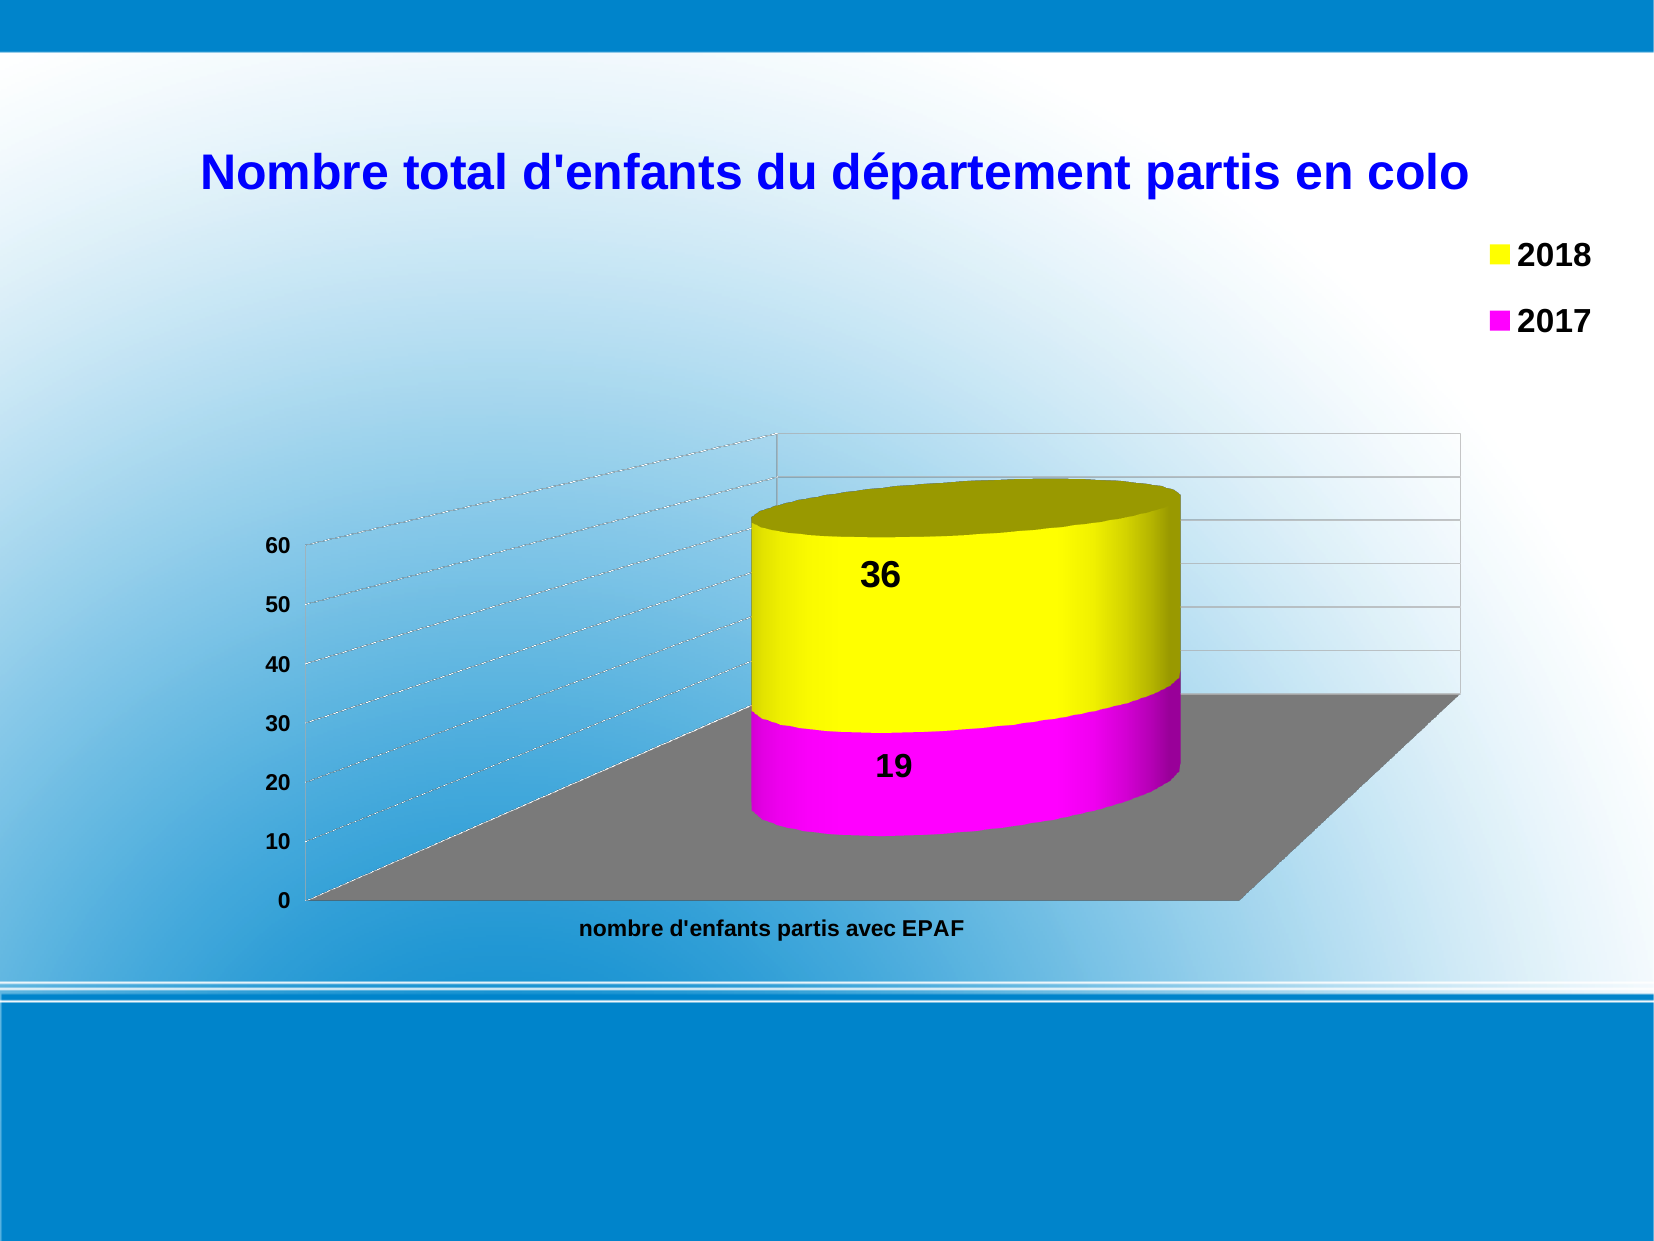

# Nombre total d'enfants du département partis en colo
[unsupported chart]